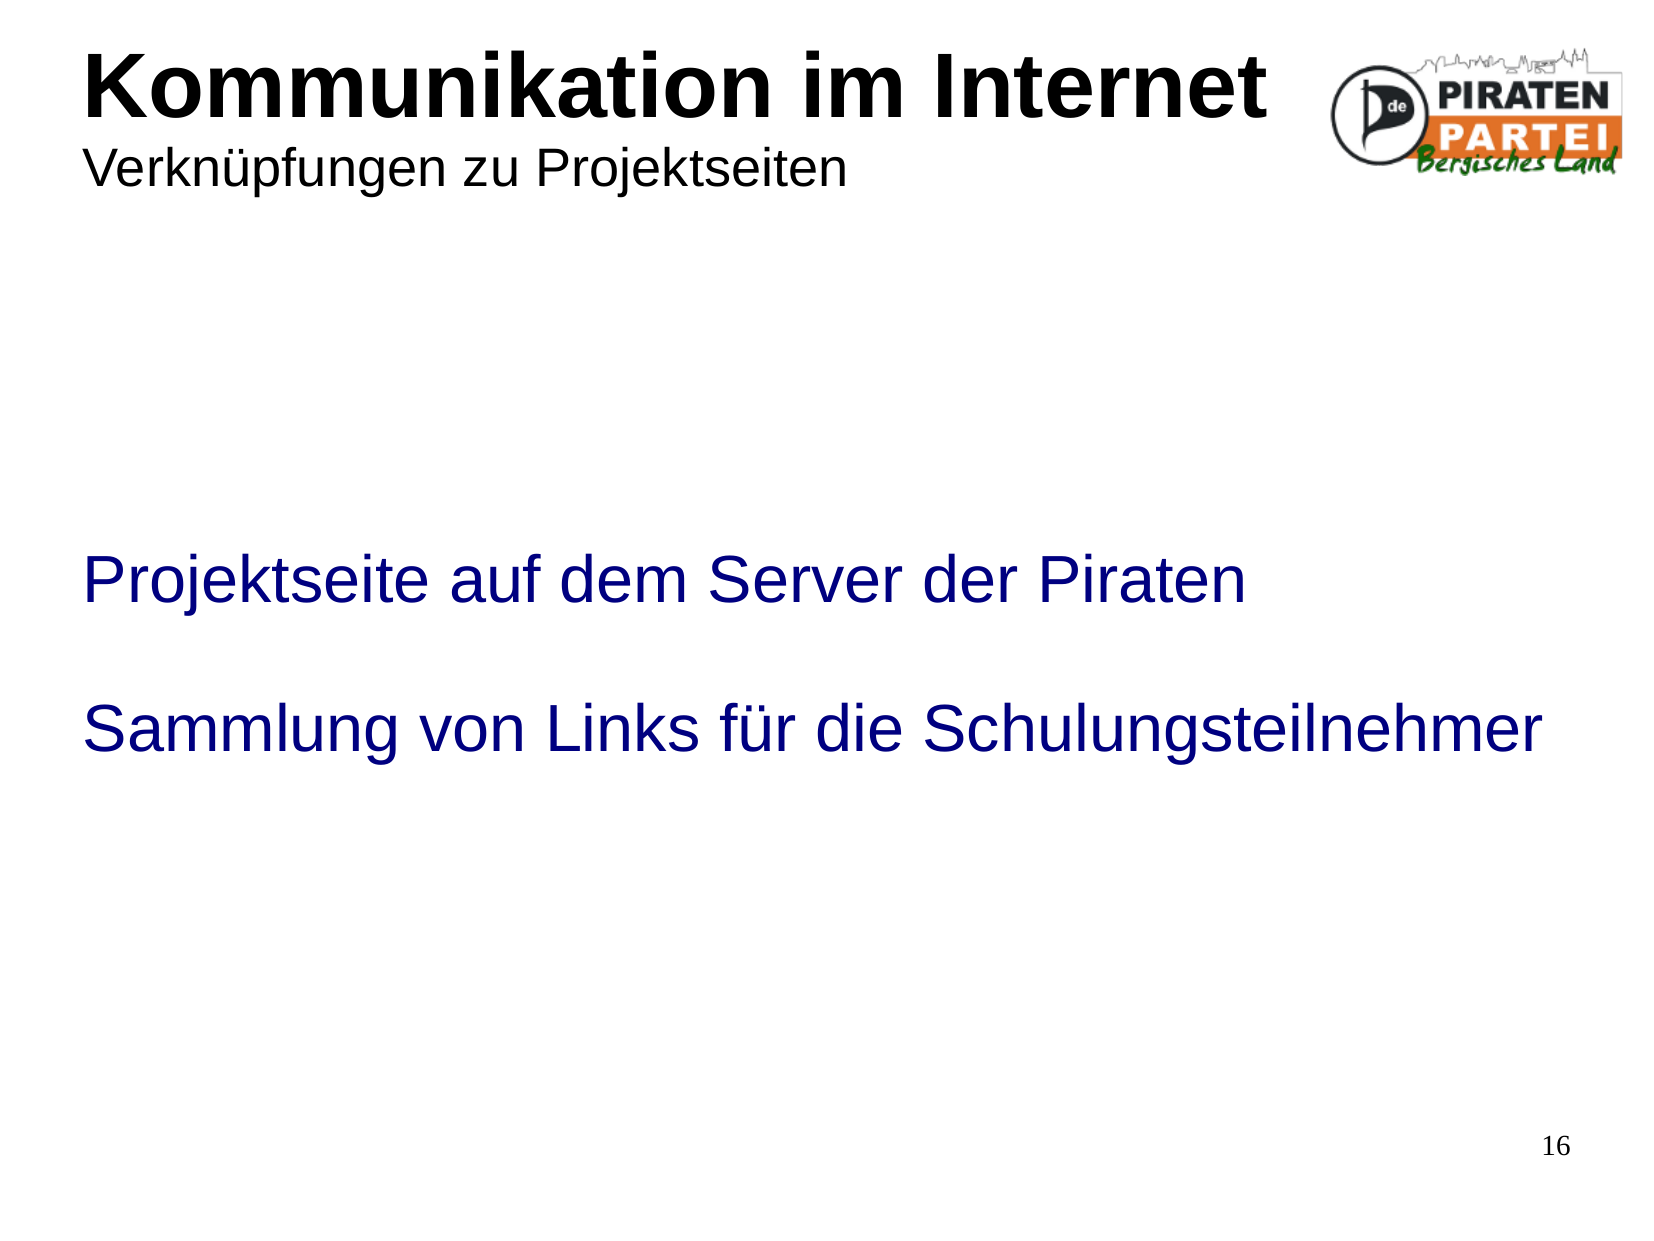

# Kommunikation im Internet Verknüpfungen zu Projektseiten
Projektseite auf dem Server der Piraten
Sammlung von Links für die Schulungsteilnehmer
16